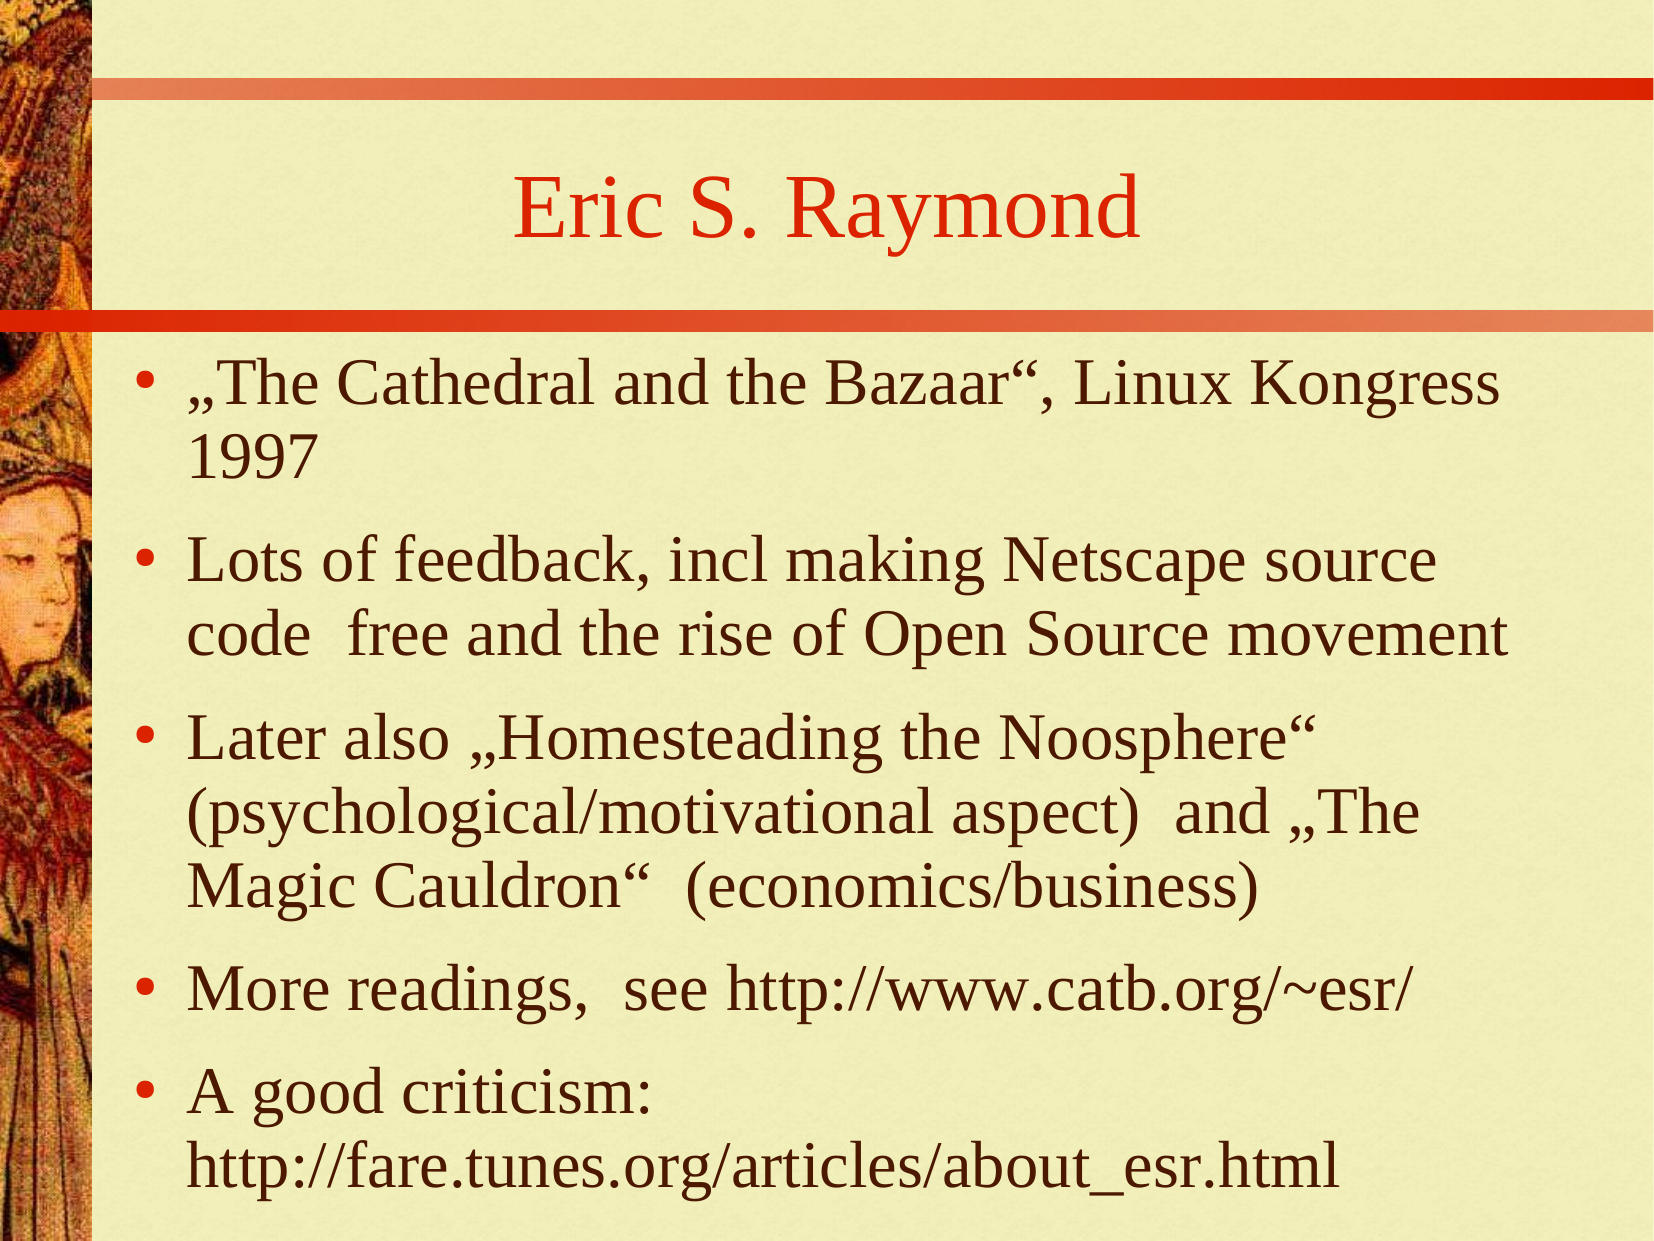

# Eric S. Raymond
„The Cathedral and the Bazaar“, Linux Kongress 1997
Lots of feedback, incl making Netscape source code free and the rise of Open Source movement
Later also „Homesteading the Noosphere“ (psychological/motivational aspect) and „The Magic Cauldron“ (economics/business)
More readings, see http://www.catb.org/~esr/
A good criticism: http://fare.tunes.org/articles/about_esr.html